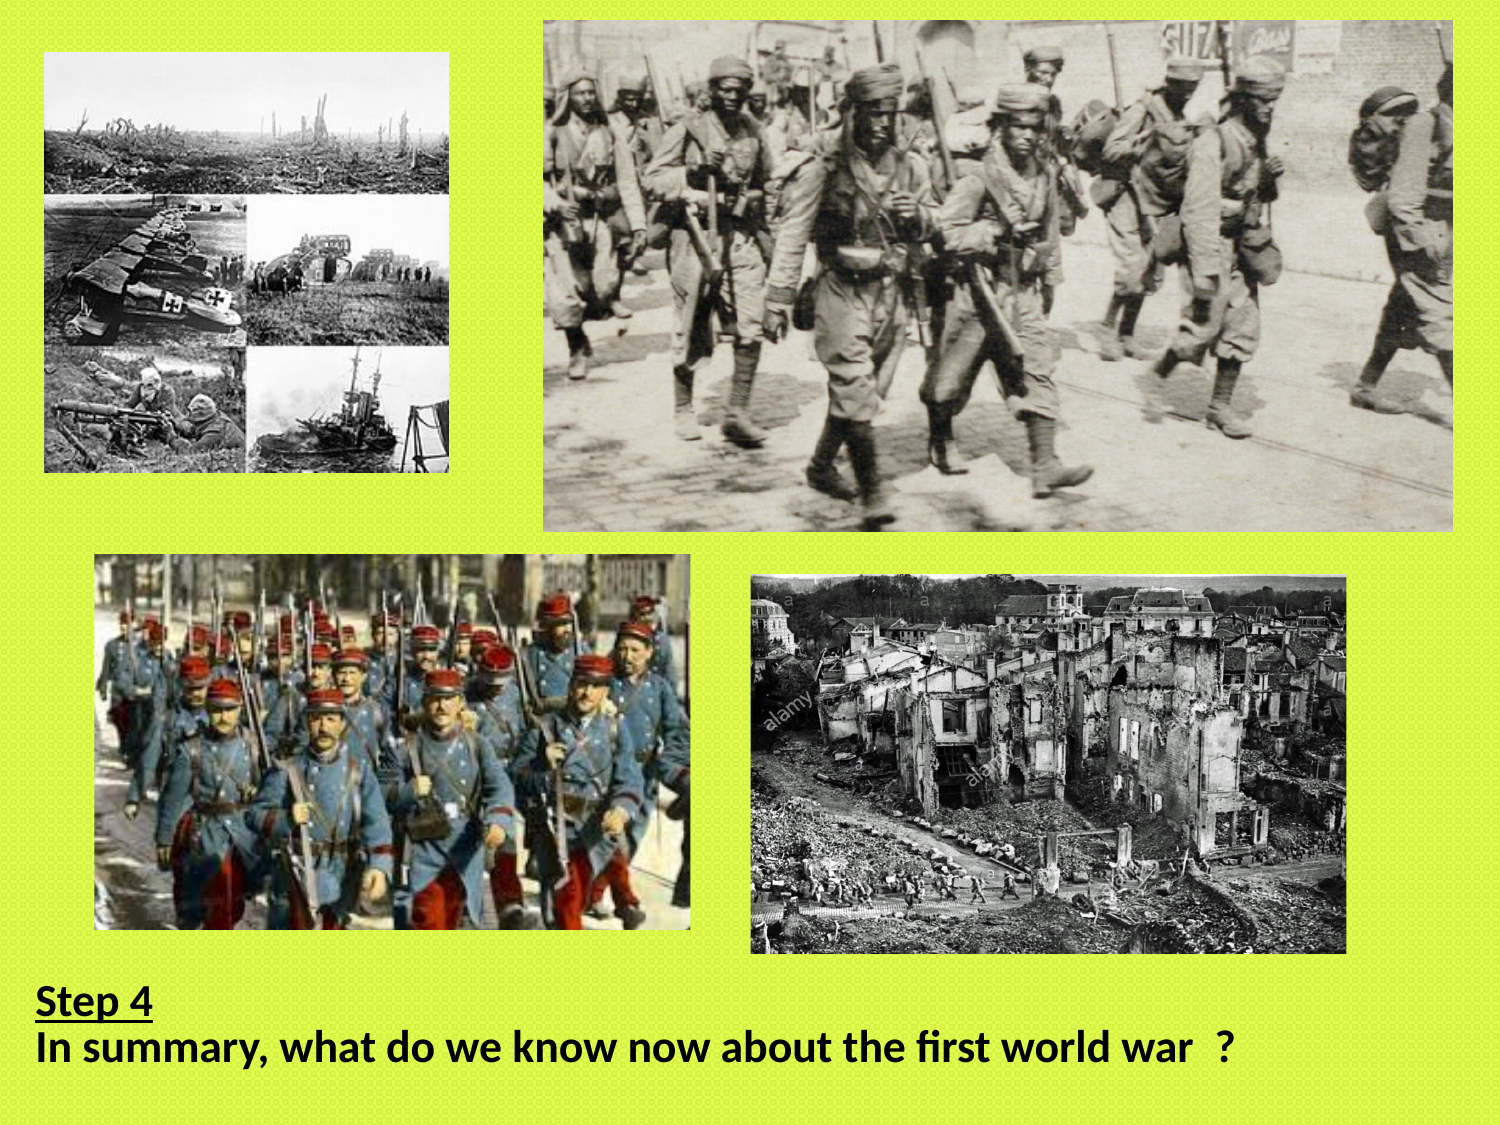

# Step 4 In summary, what do we know now about the first world war  ?